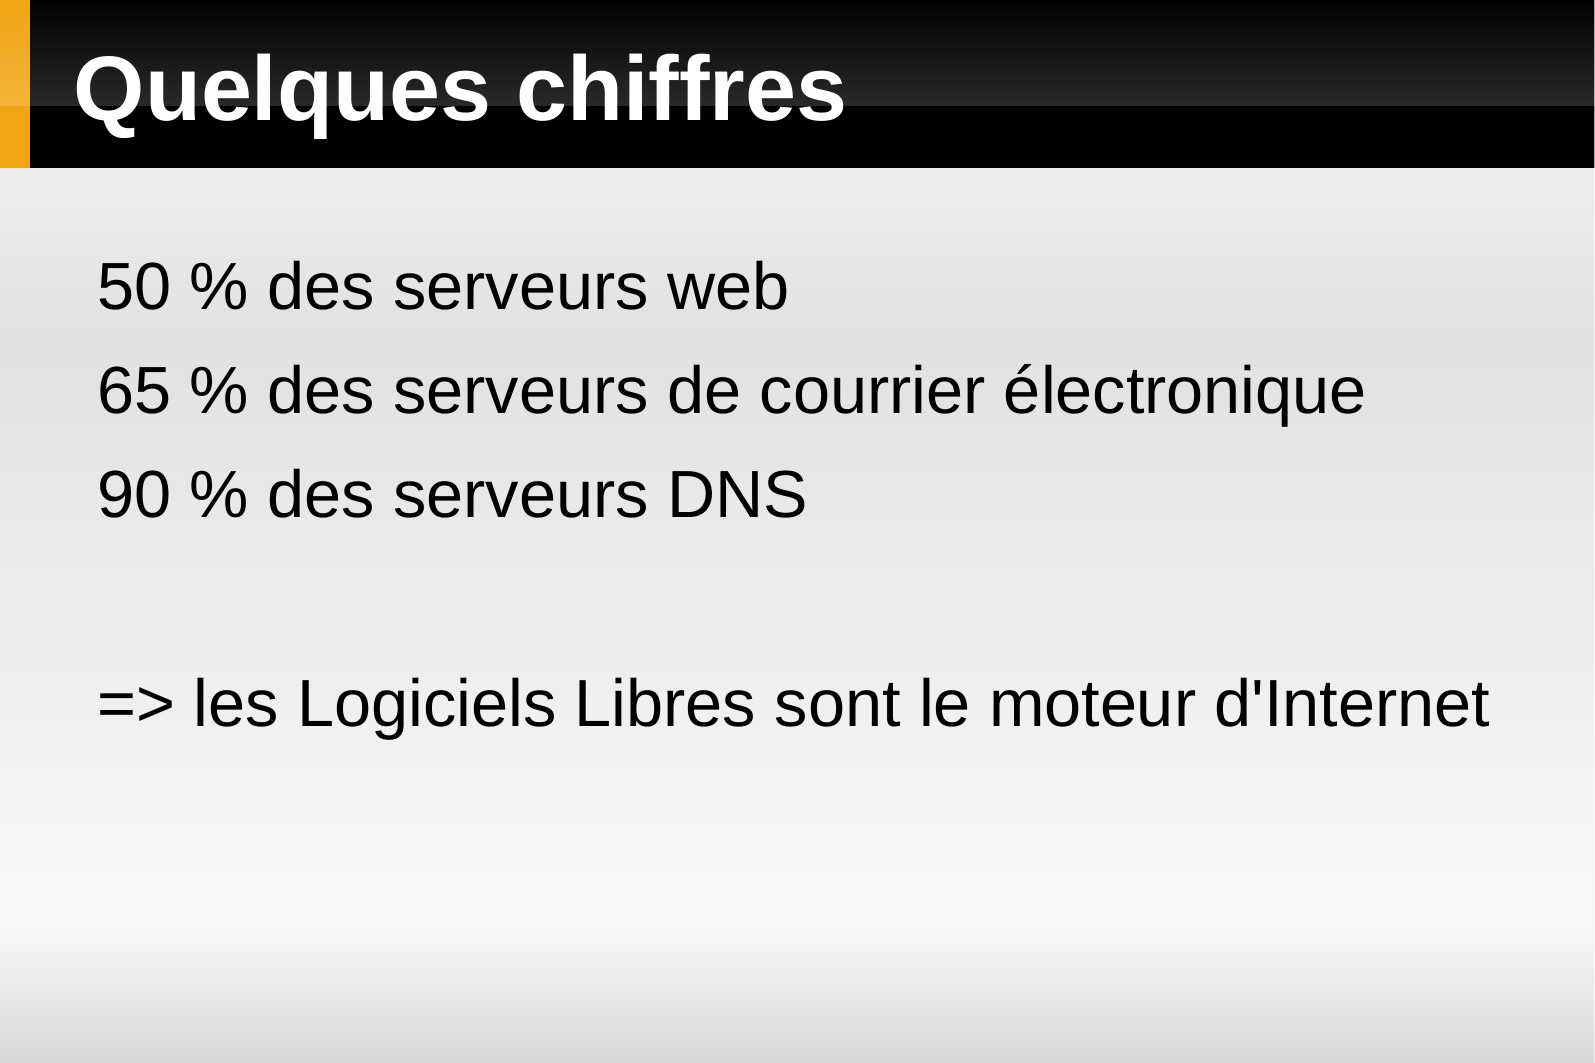

# Quelques chiffres
50 % des serveurs web
65 % des serveurs de courrier électronique
90 % des serveurs DNS
=> les Logiciels Libres sont le moteur d'Internet